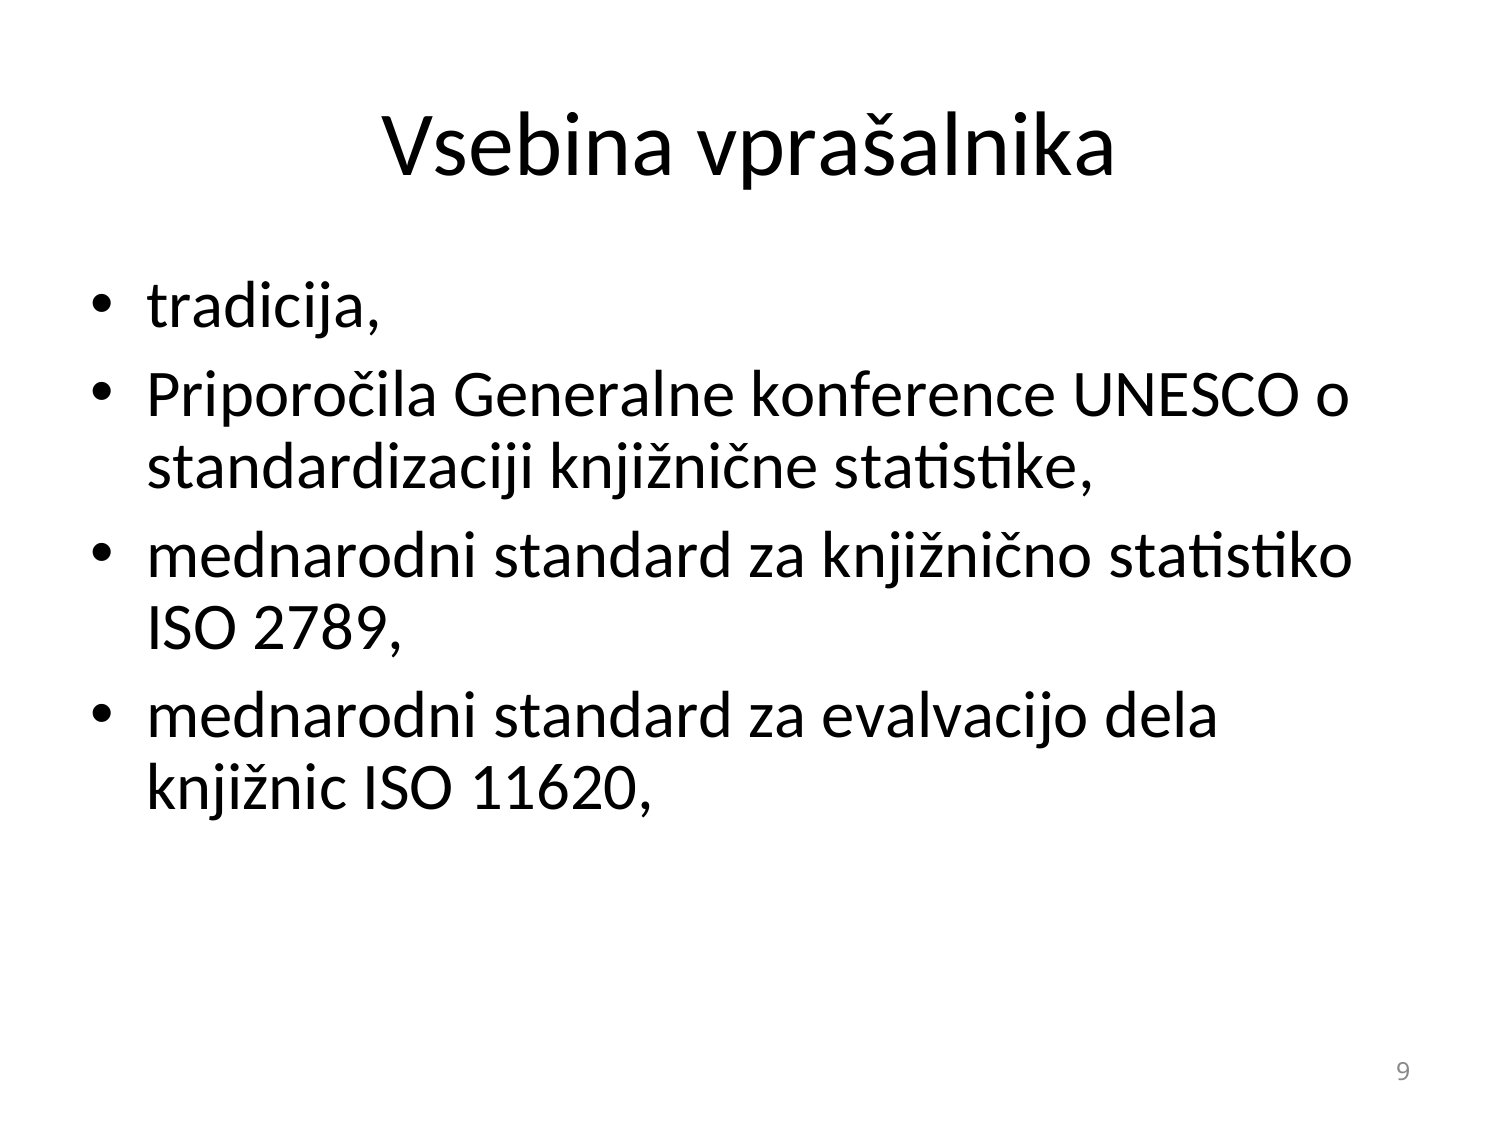

# Vsebina vprašalnika
tradicija,
Priporočila Generalne konference UNESCO o standardizaciji knjižnične statistike,
mednarodni standard za knjižnično statistiko ISO 2789,
mednarodni standard za evalvacijo dela knjižnic ISO 11620,